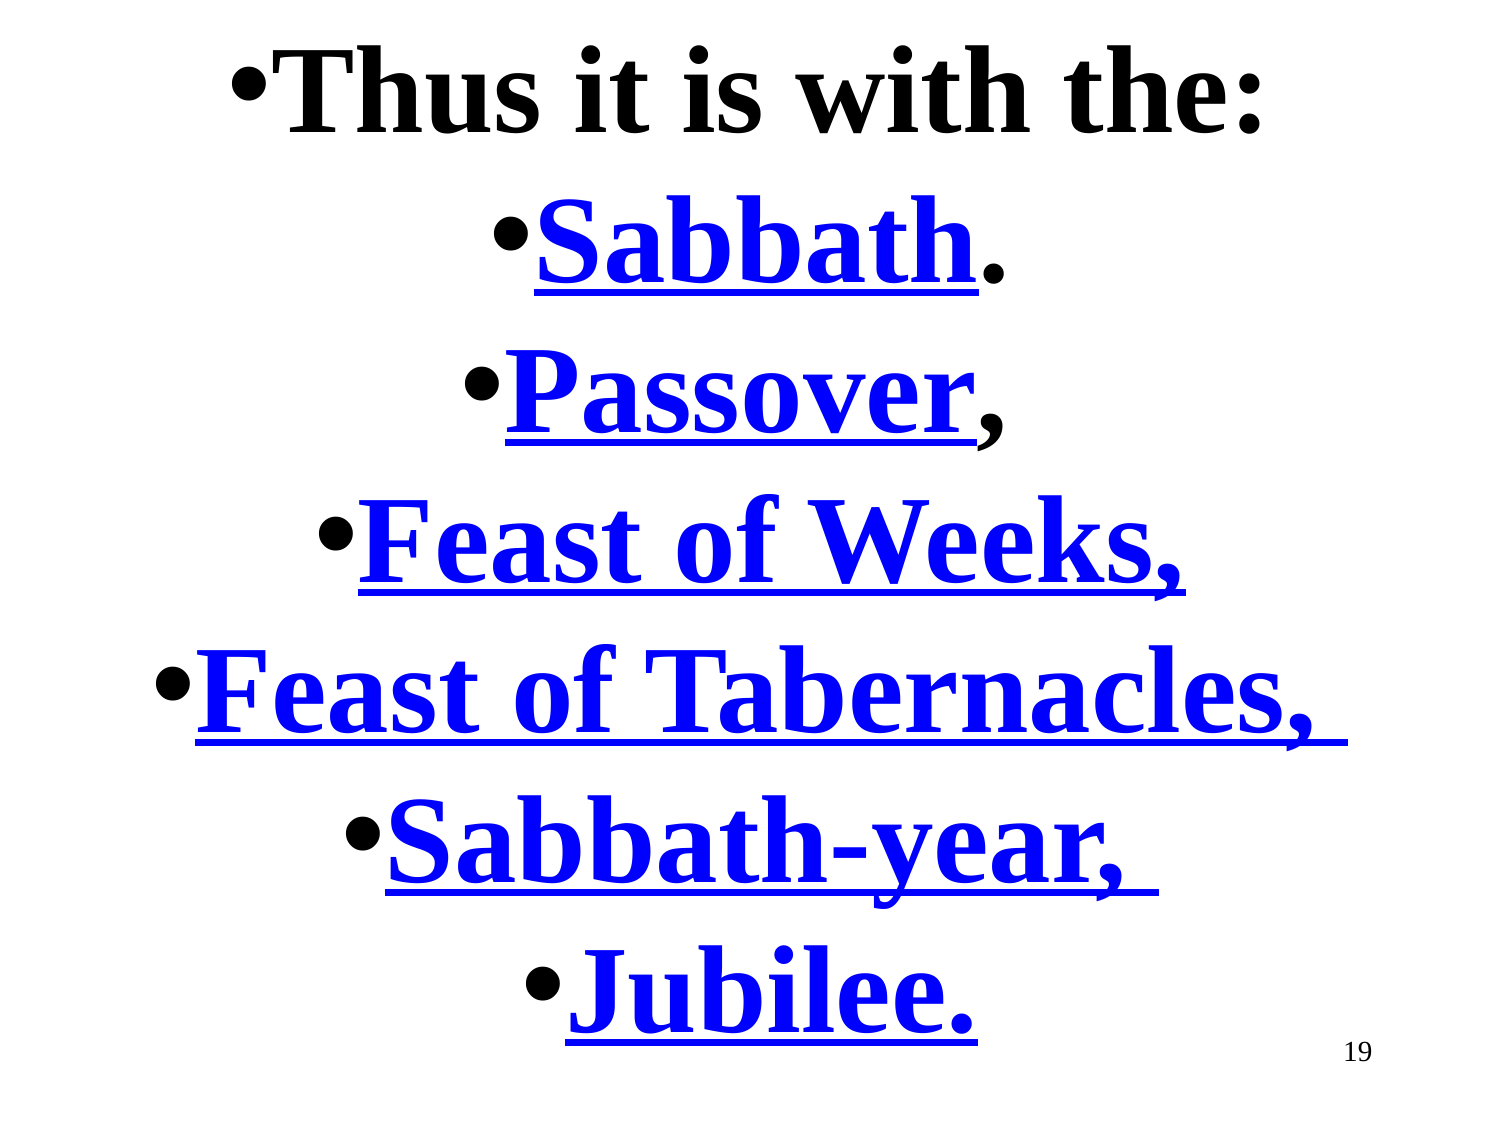

Thus it is with the:
Sabbath.
Passover,
Feast of Weeks,
Feast of Tabernacles,
Sabbath-year,
Jubilee.